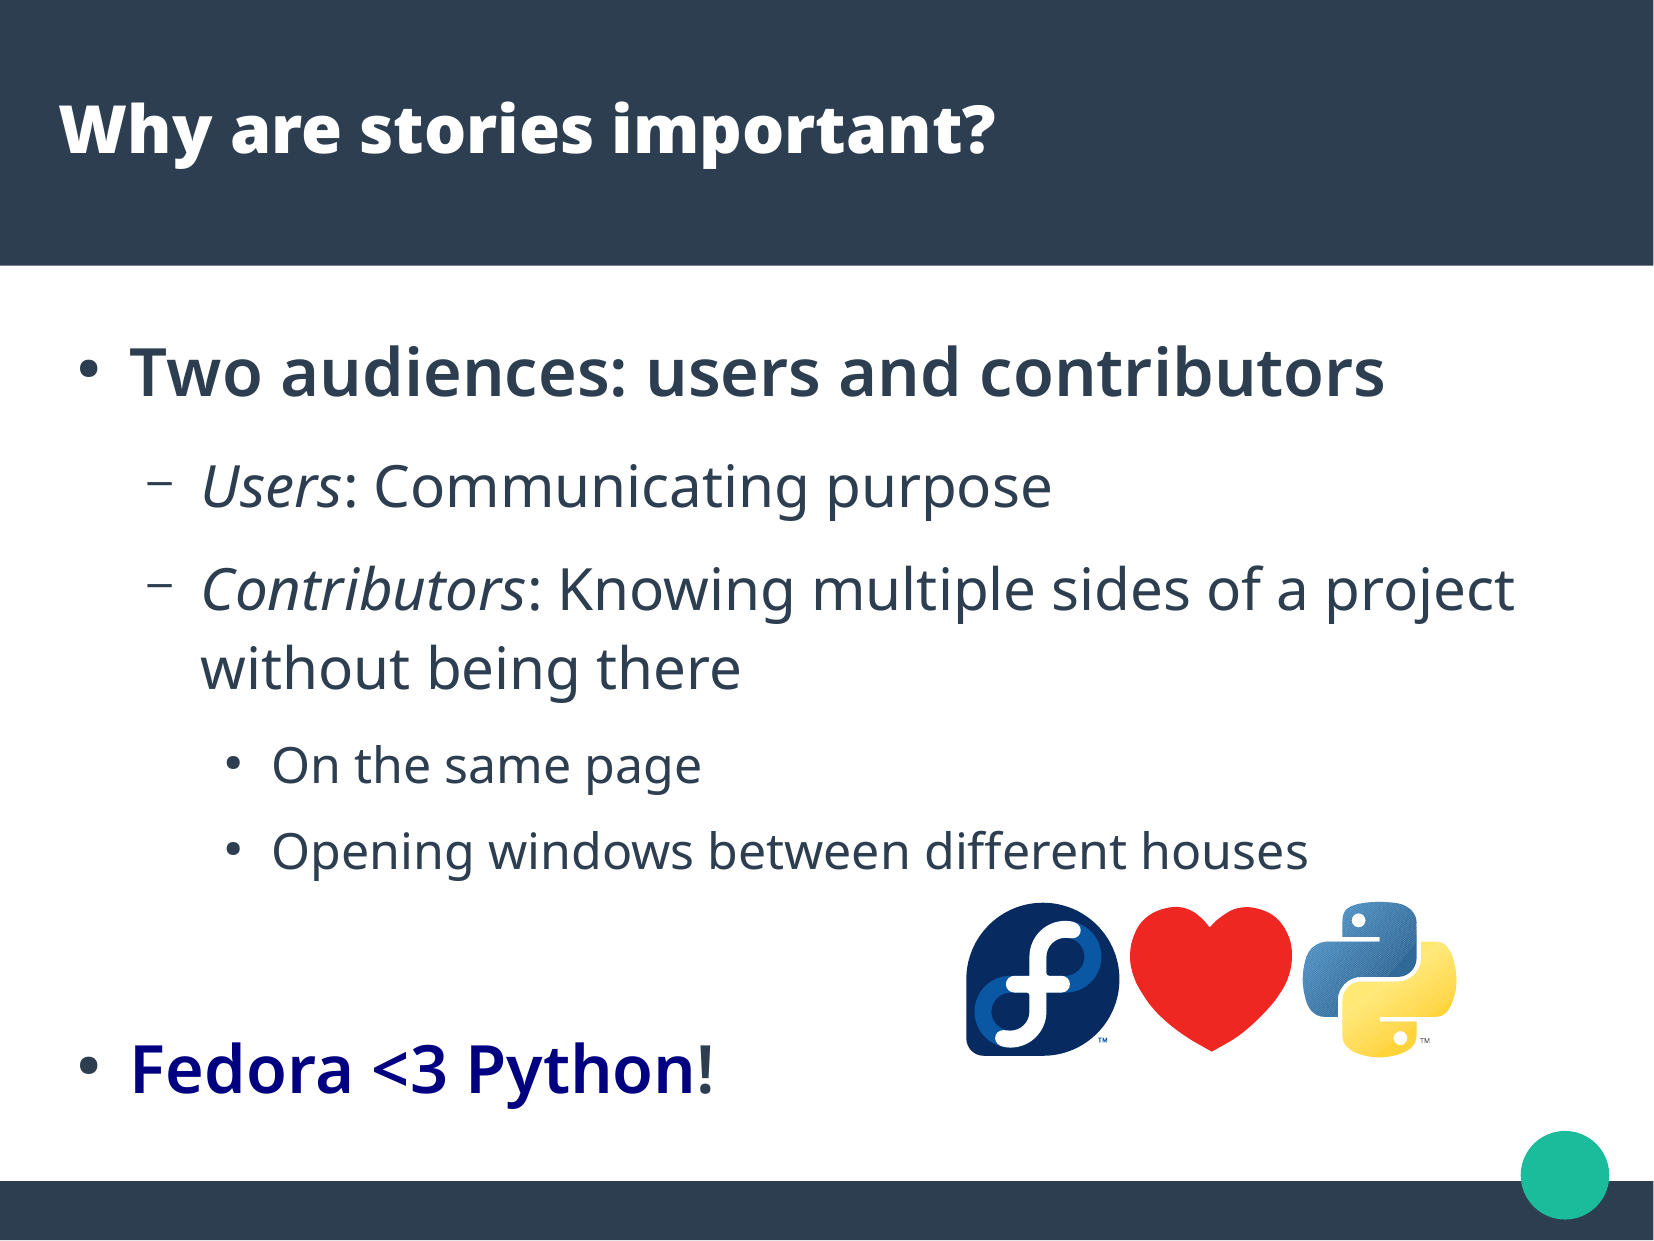

# Why are stories important?
Two audiences: users and contributors
Users: Communicating purpose
Contributors: Knowing multiple sides of a project without being there
On the same page
Opening windows between different houses
Fedora <3 Python!